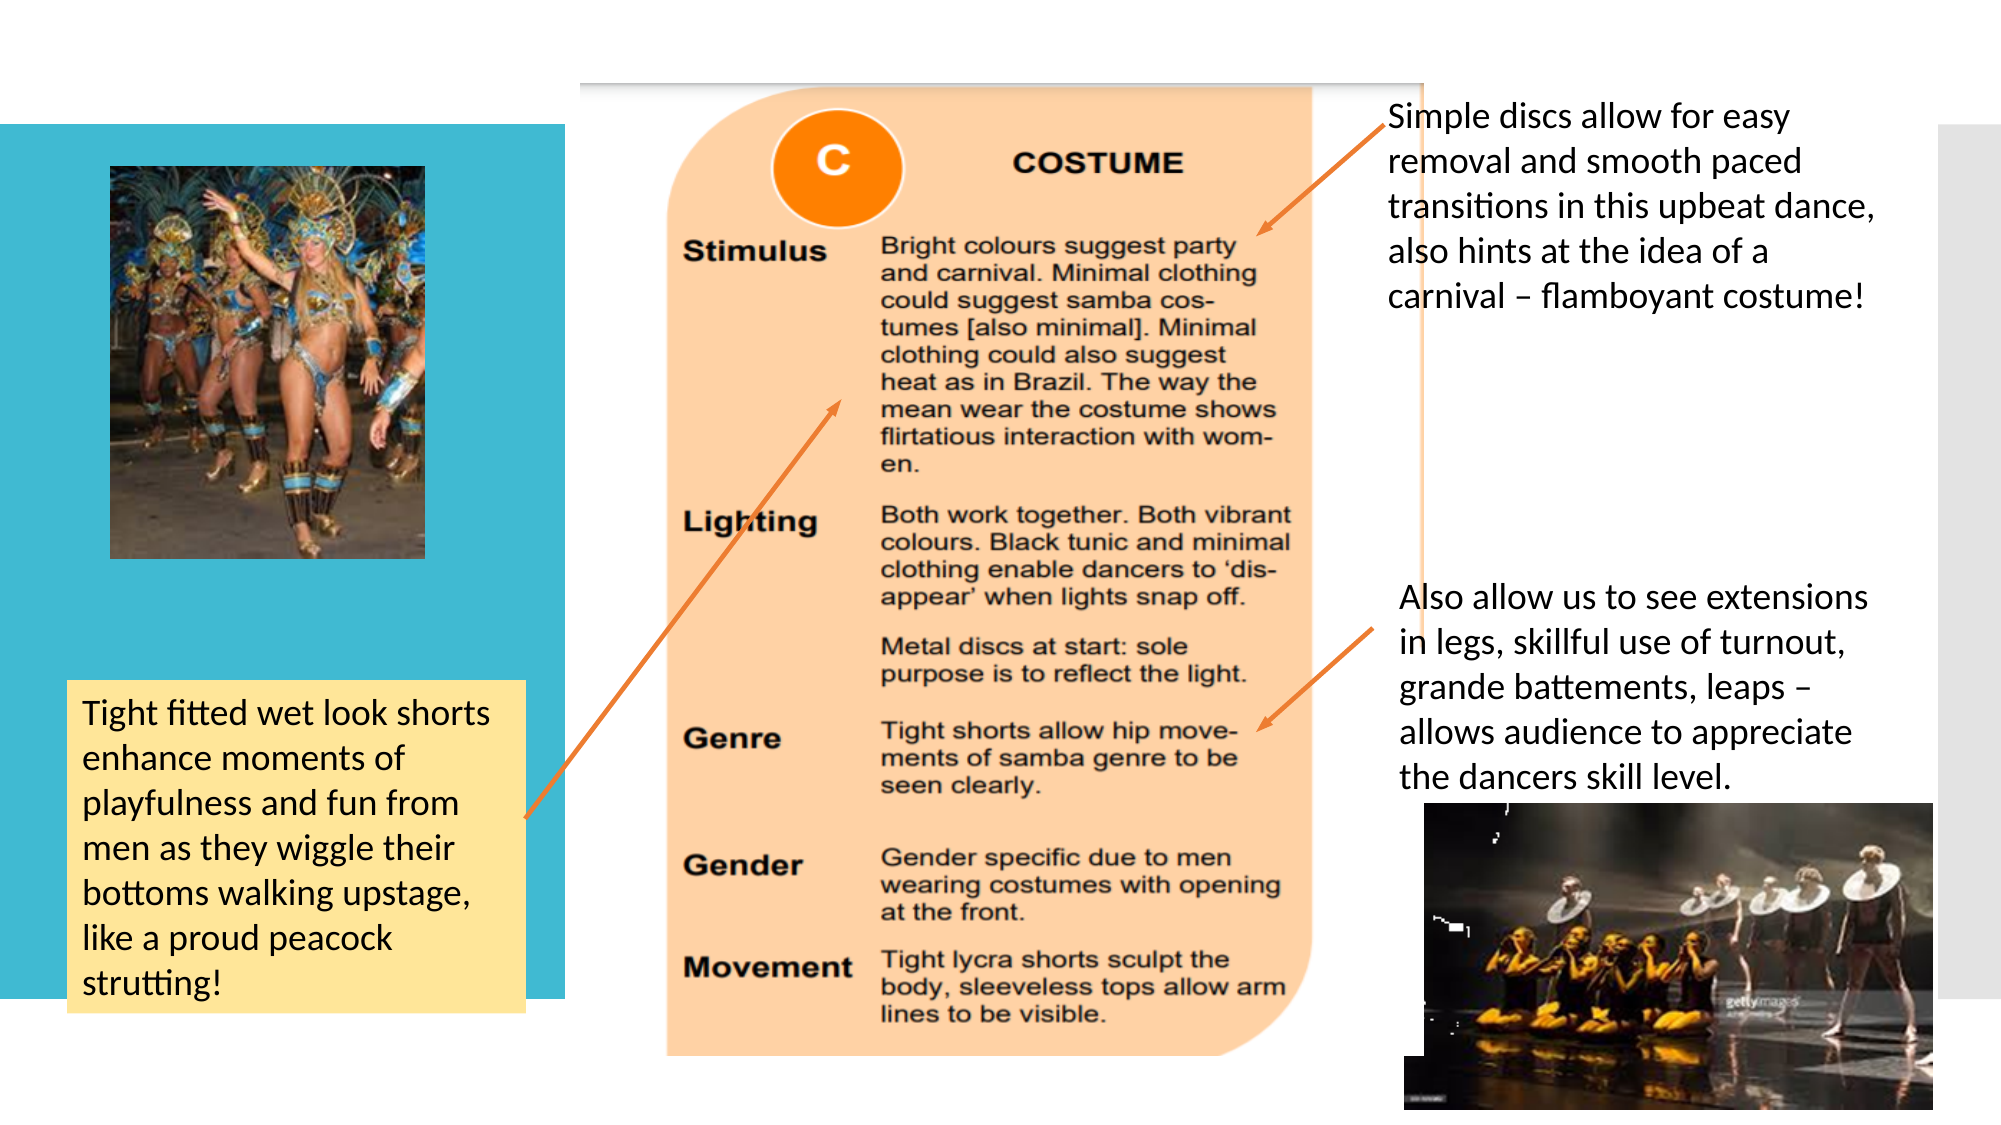

Simple discs allow for easy removal and smooth paced transitions in this upbeat dance, also hints at the idea of a carnival – flamboyant costume!
#
Also allow us to see extensions in legs, skillful use of turnout, grande battements, leaps – allows audience to appreciate the dancers skill level.
Tight fitted wet look shorts enhance moments of playfulness and fun from men as they wiggle their bottoms walking upstage, like a proud peacock strutting!